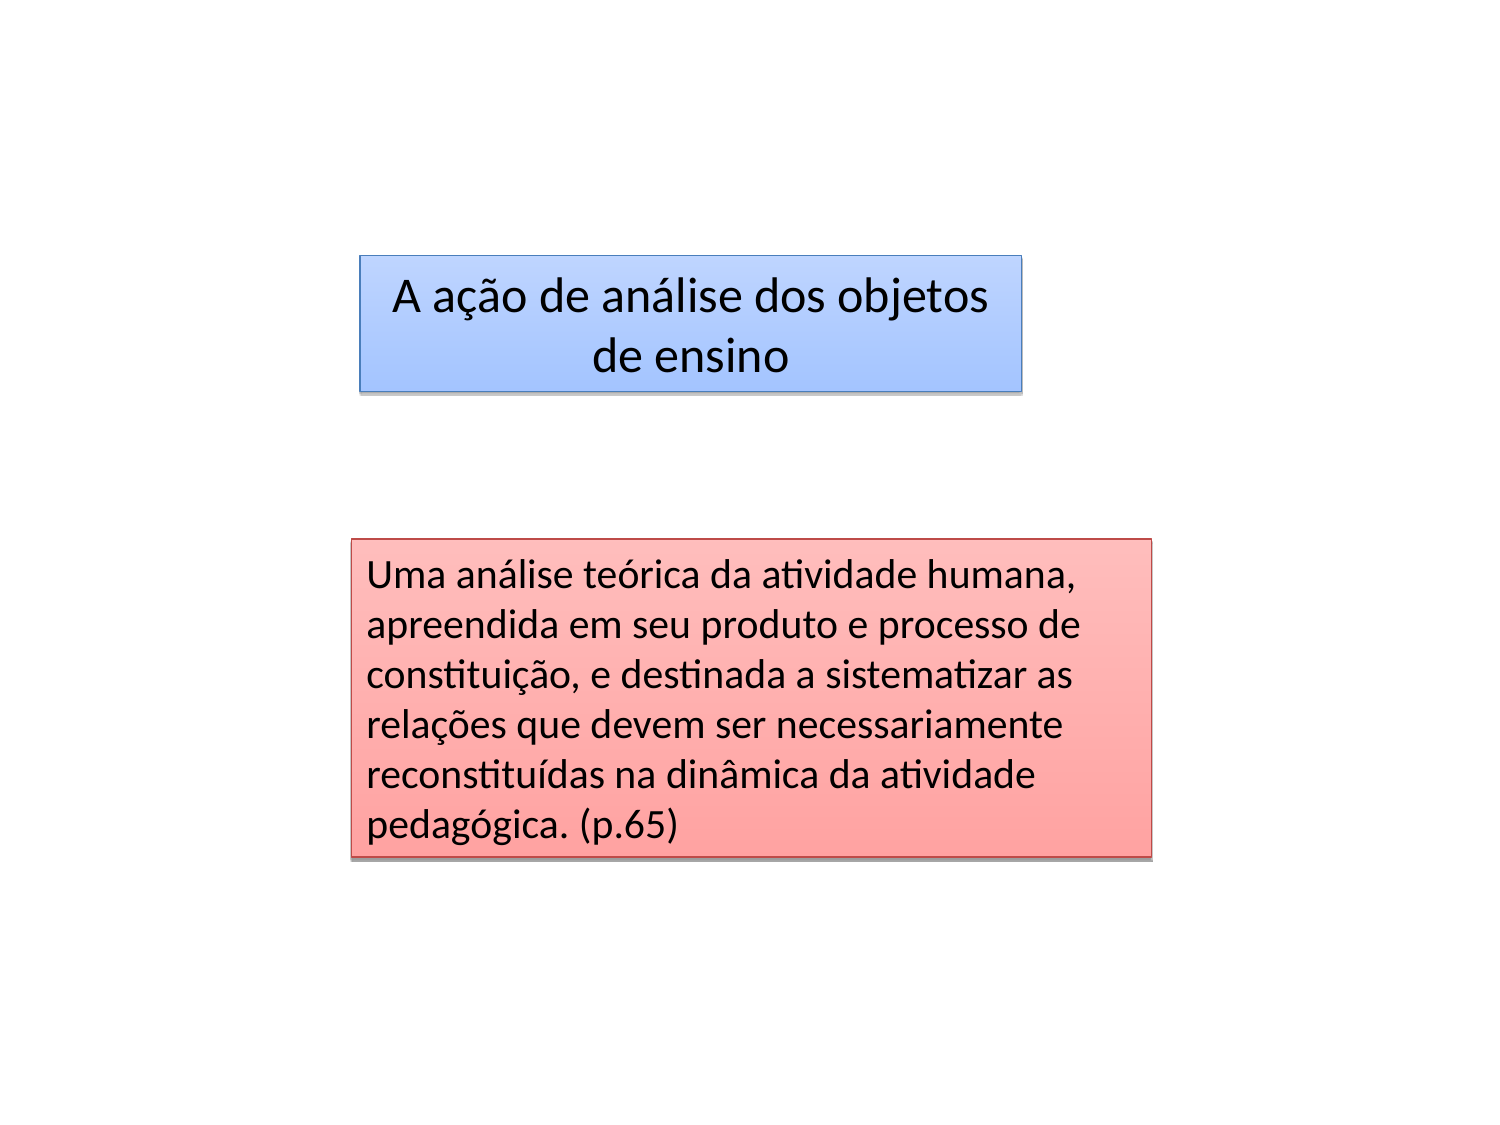

A ação de análise dos objetos de ensino
Uma análise teórica da atividade humana, apreendida em seu produto e processo de constituição, e destinada a sistematizar as relações que devem ser necessariamente reconstituídas na dinâmica da atividade pedagógica. (p.65)